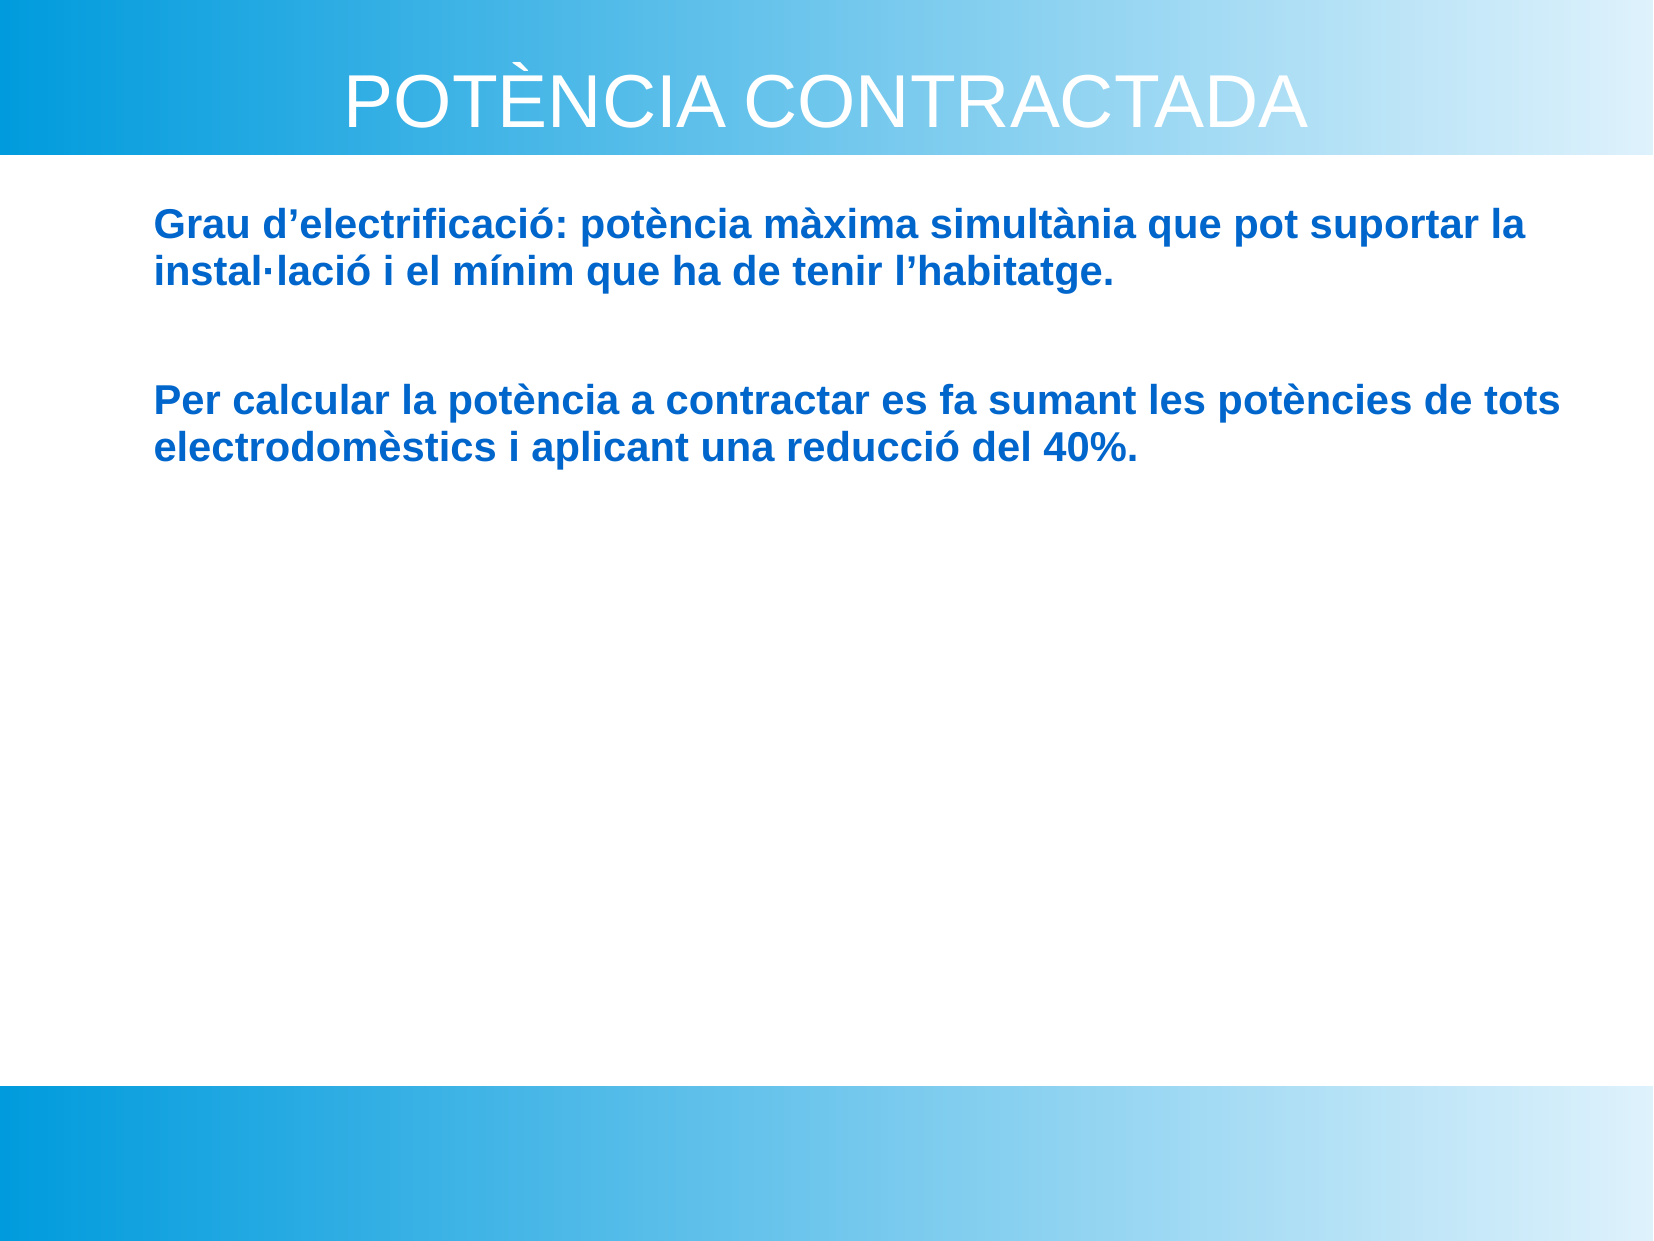

# POTÈNCIA CONTRACTADA
Grau d’electrificació: potència màxima simultània que pot suportar la instal·lació i el mínim que ha de tenir l’habitatge.
Per calcular la potència a contractar es fa sumant les potències de tots electrodomèstics i aplicant una reducció del 40%.